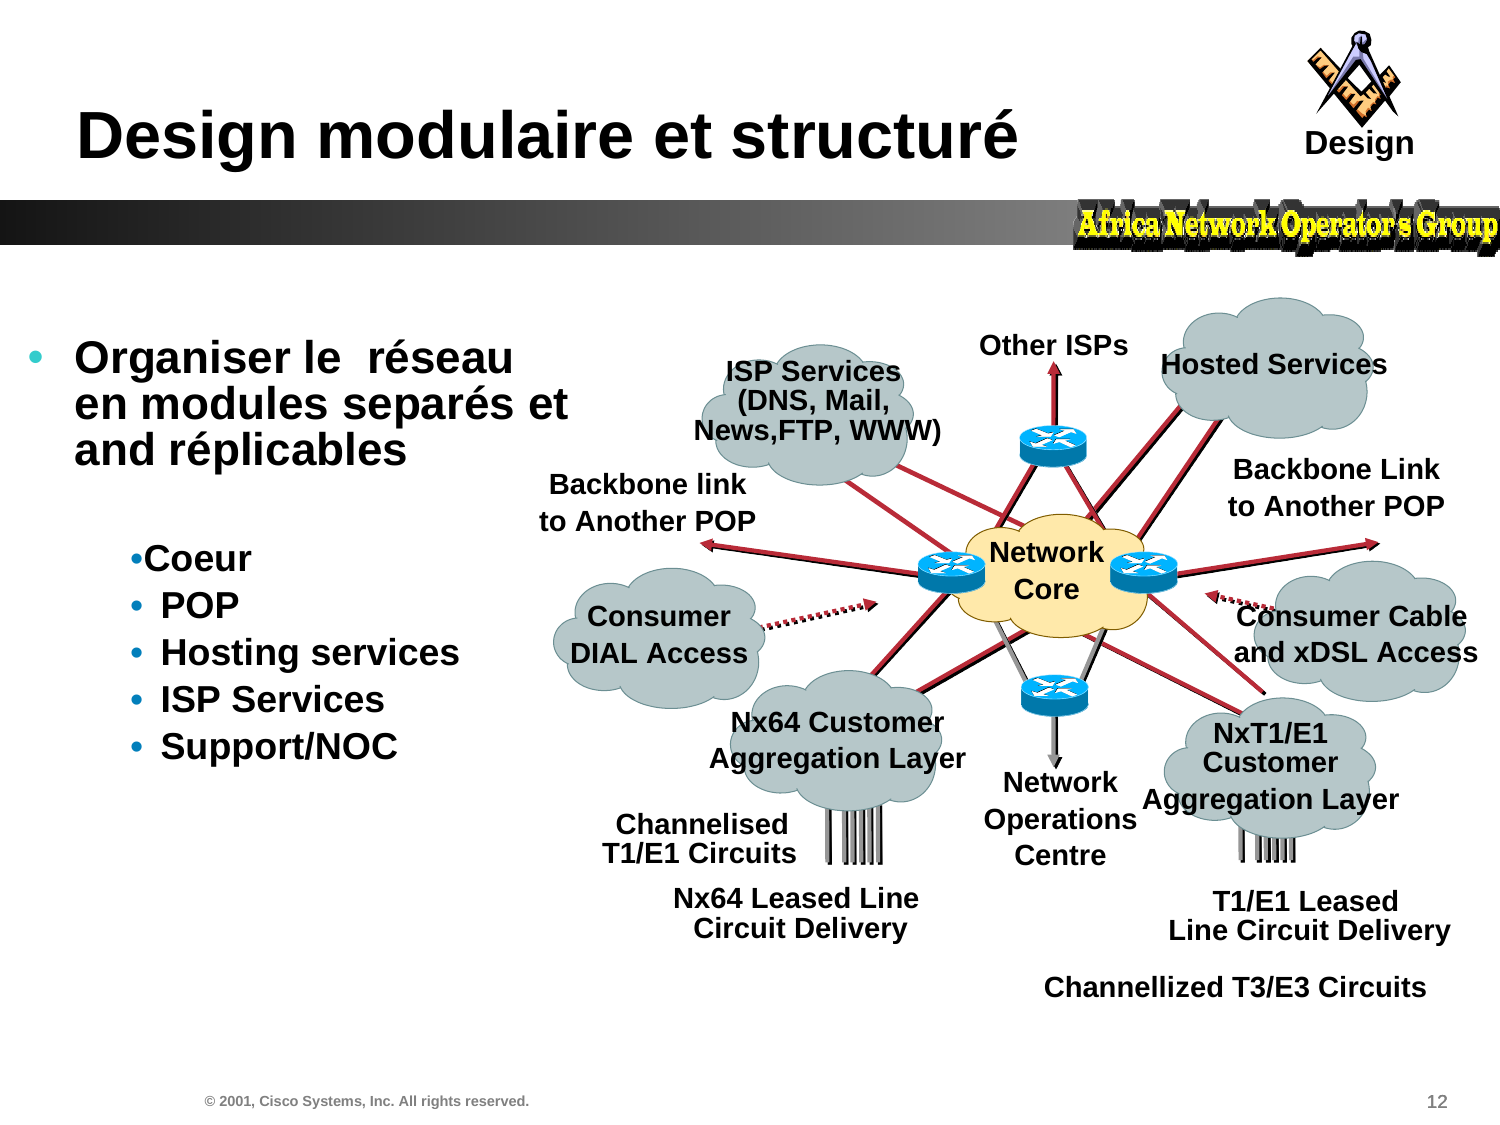

Design
# Design modulaire et structuré
Organiser le réseau
en modules separés et and réplicables
Coeur
	POP
	Hosting services
	ISP Services
	Support/NOC
Other ISPs
Hosted Services
ISP Services
(DNS, Mail,
 News,FTP, WWW)
Backbone Link
to Another POP
Backbone link
to Another POP
Network
Core
Consumer Cable
 and xDSL Access
Consumer
DIAL Access
Nx64 Customer
Aggregation Layer
NxT1/E1 Customer
Aggregation Layer
Network
Operations
Centre
Channelised
T1/E1 Circuits
Nx64 Leased Line
Circuit Delivery
T1/E1 Leased
Line Circuit Delivery
Channellized T3/E3 Circuits